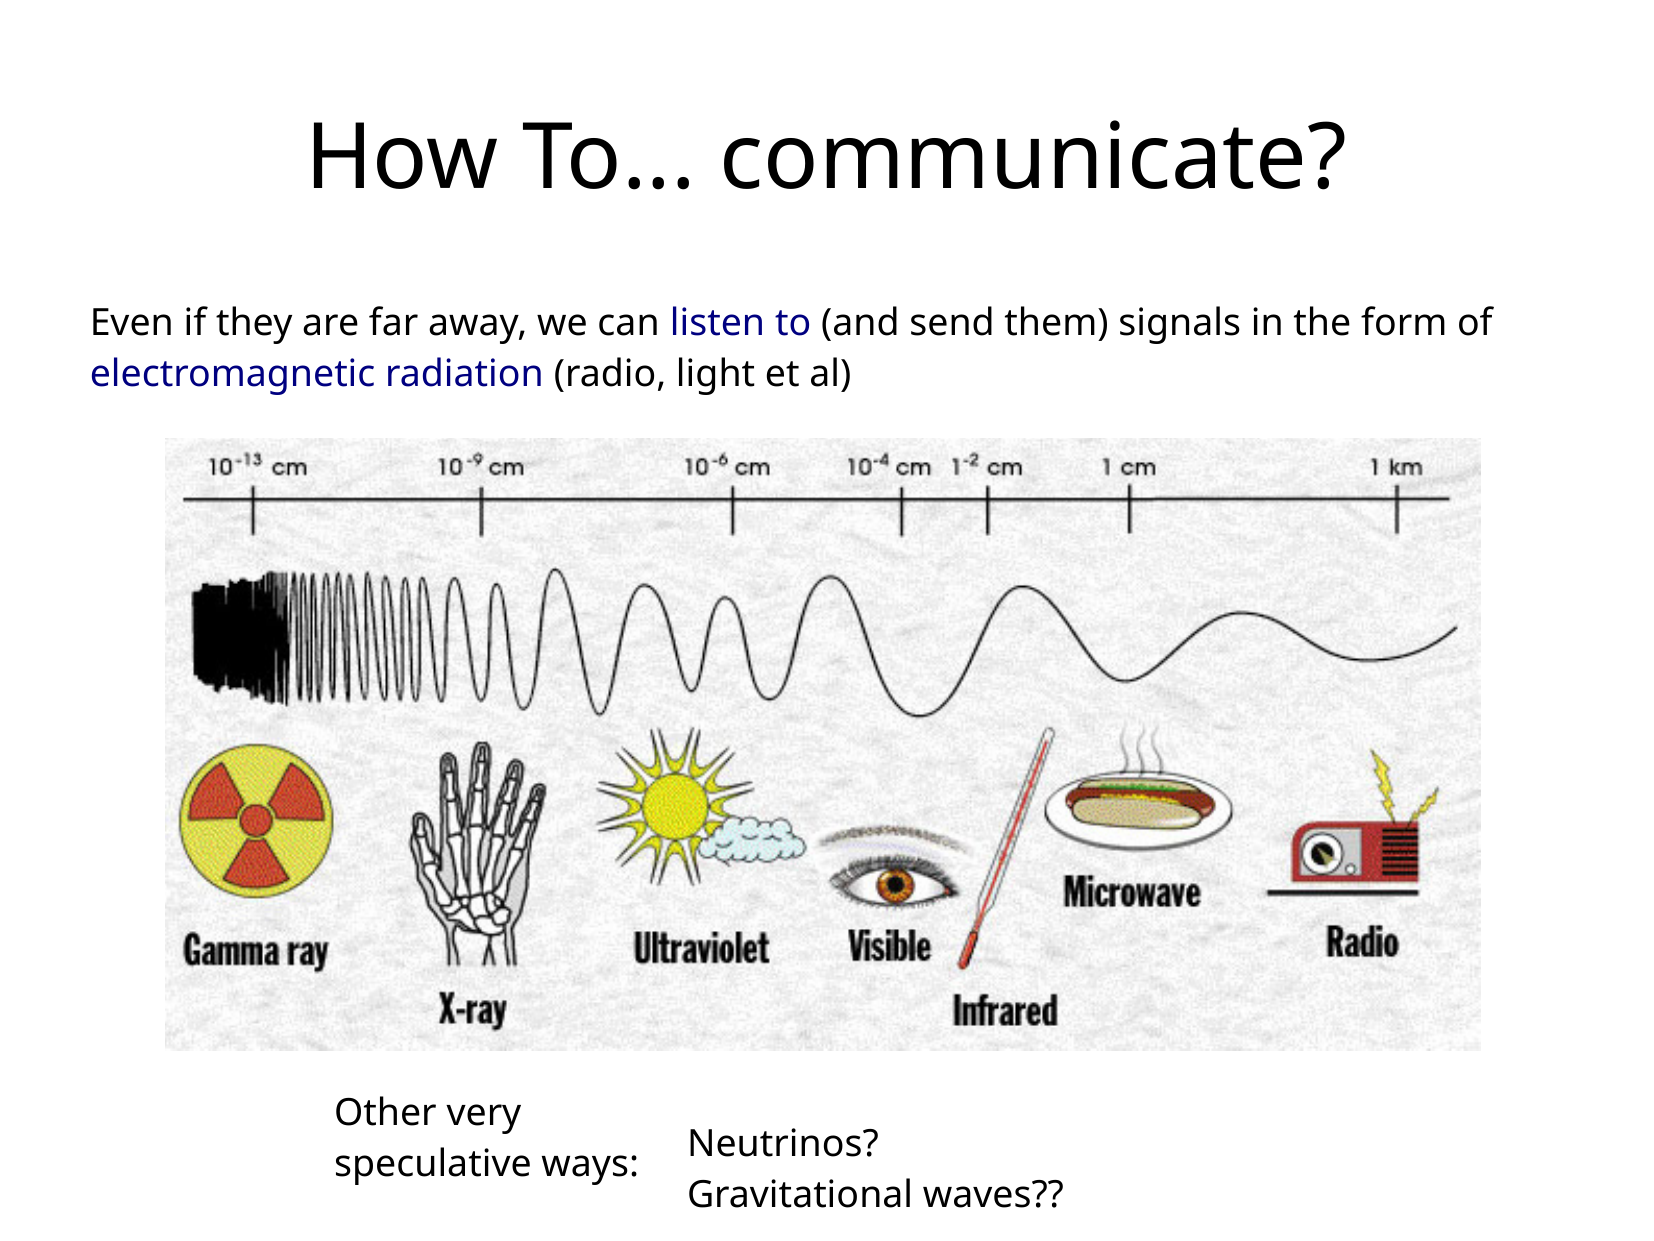

# How To... communicate?
Even if they are far away, we can listen to (and send them) signals in the form of electromagnetic radiation (radio, light et al)
Other very speculative ways:
 Neutrinos?
 Gravitational waves??